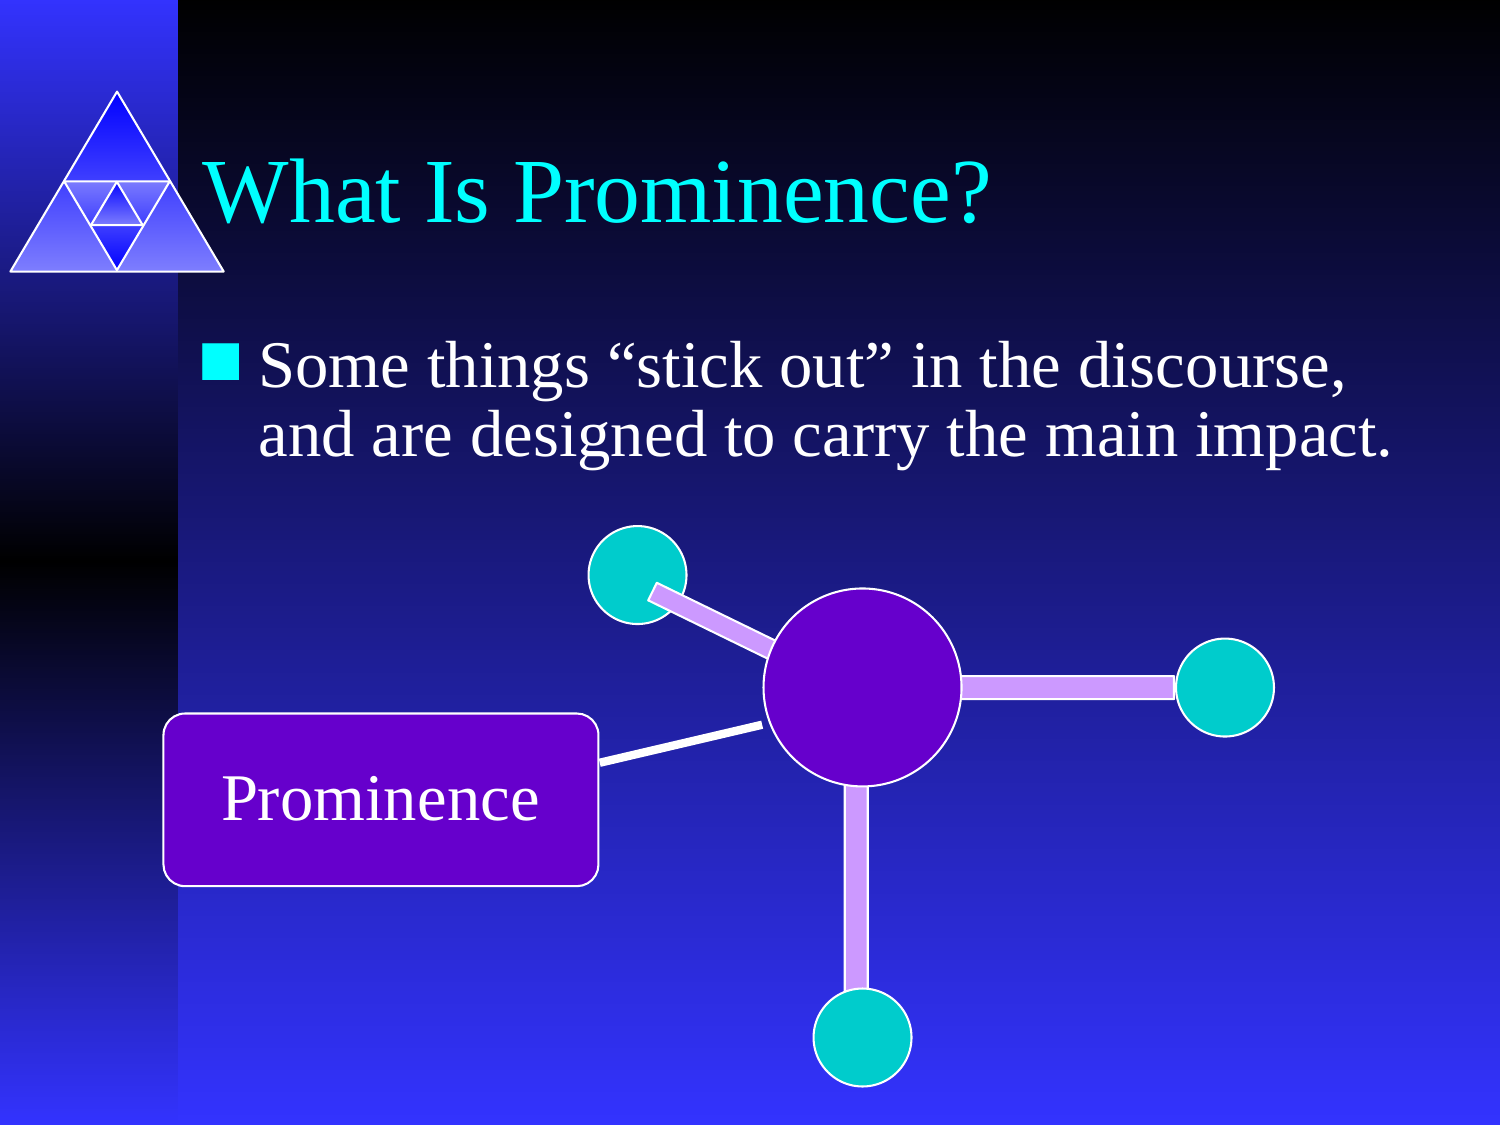

# What Is Prominence?
Some things “stick out” in the discourse, and are designed to carry the main impact.
Prominence